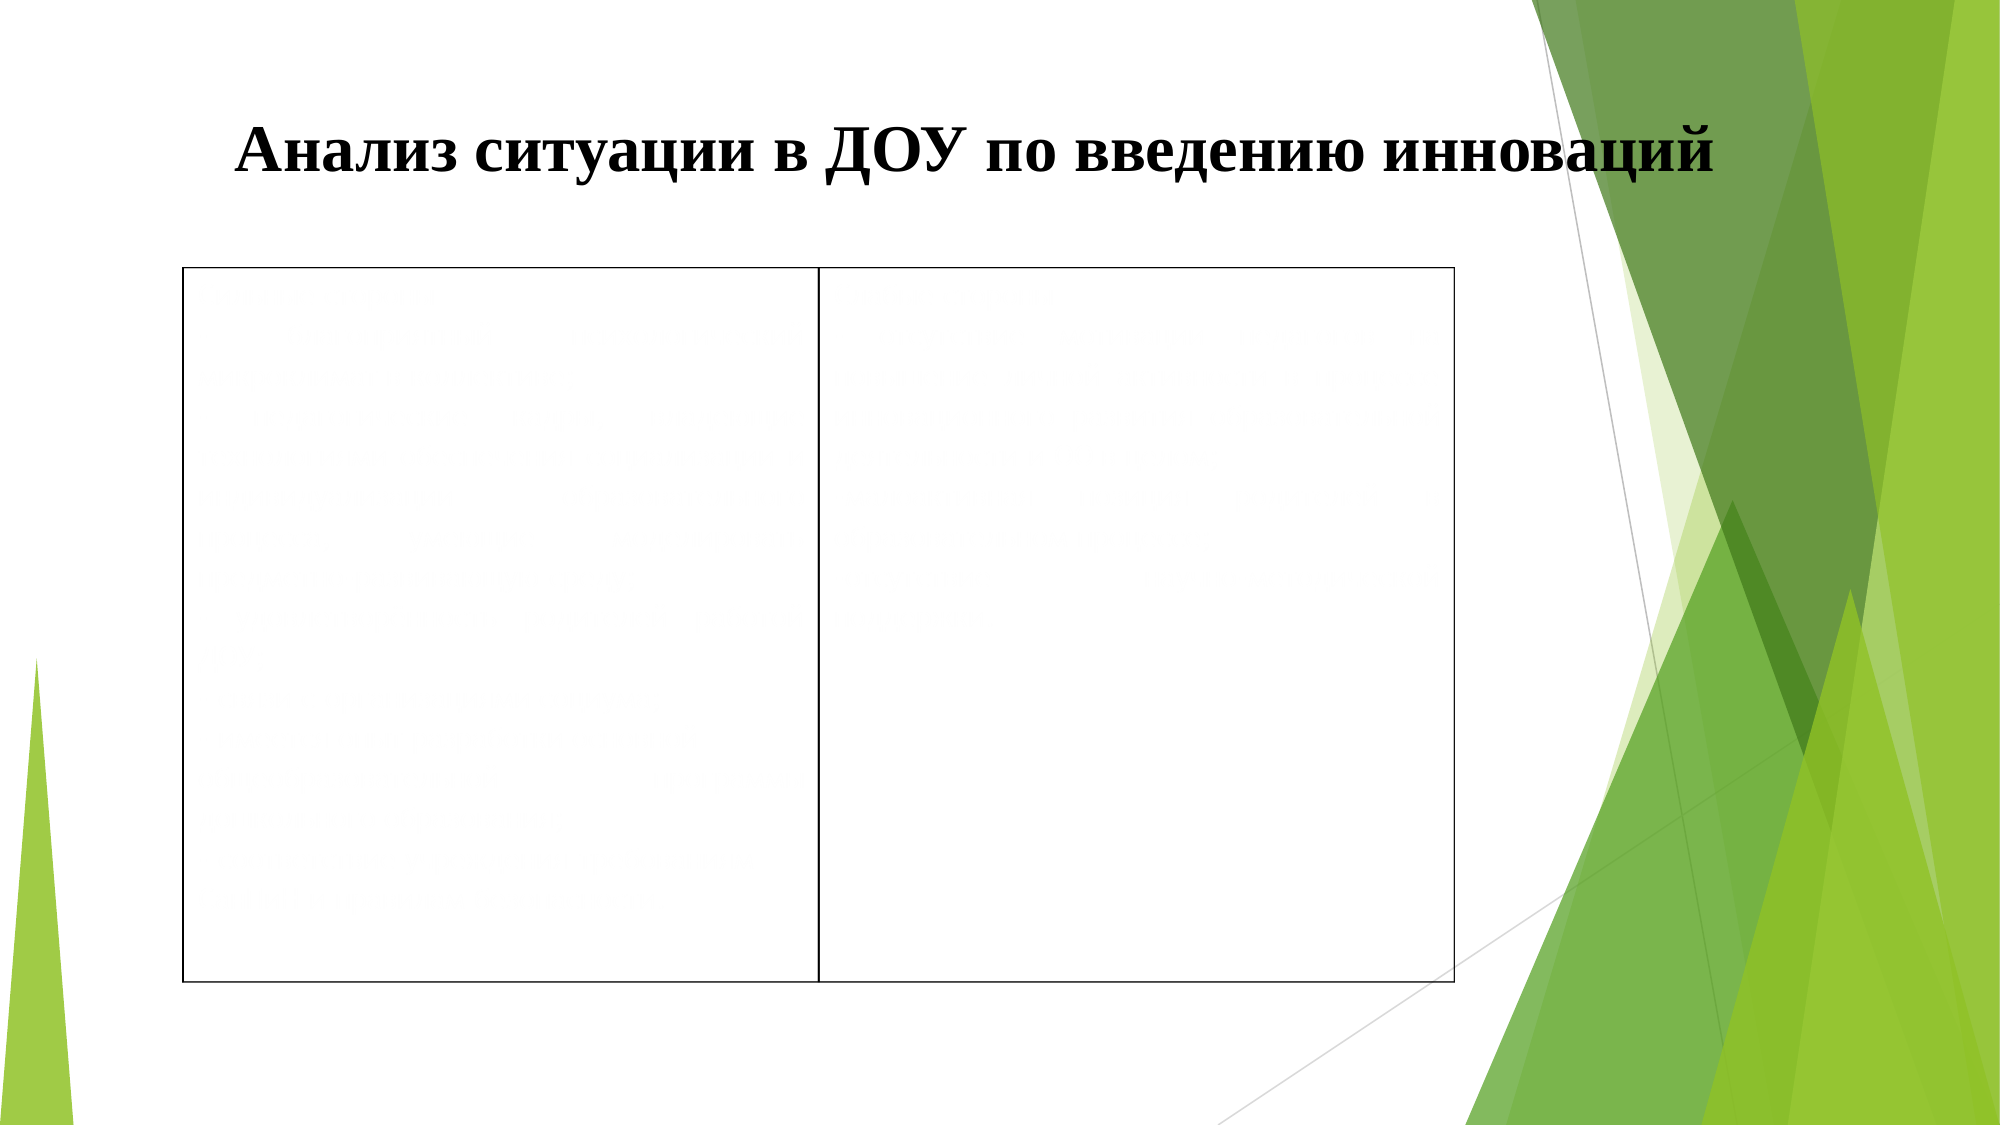

Анализ ситуации в ДОУ по введению инноваций